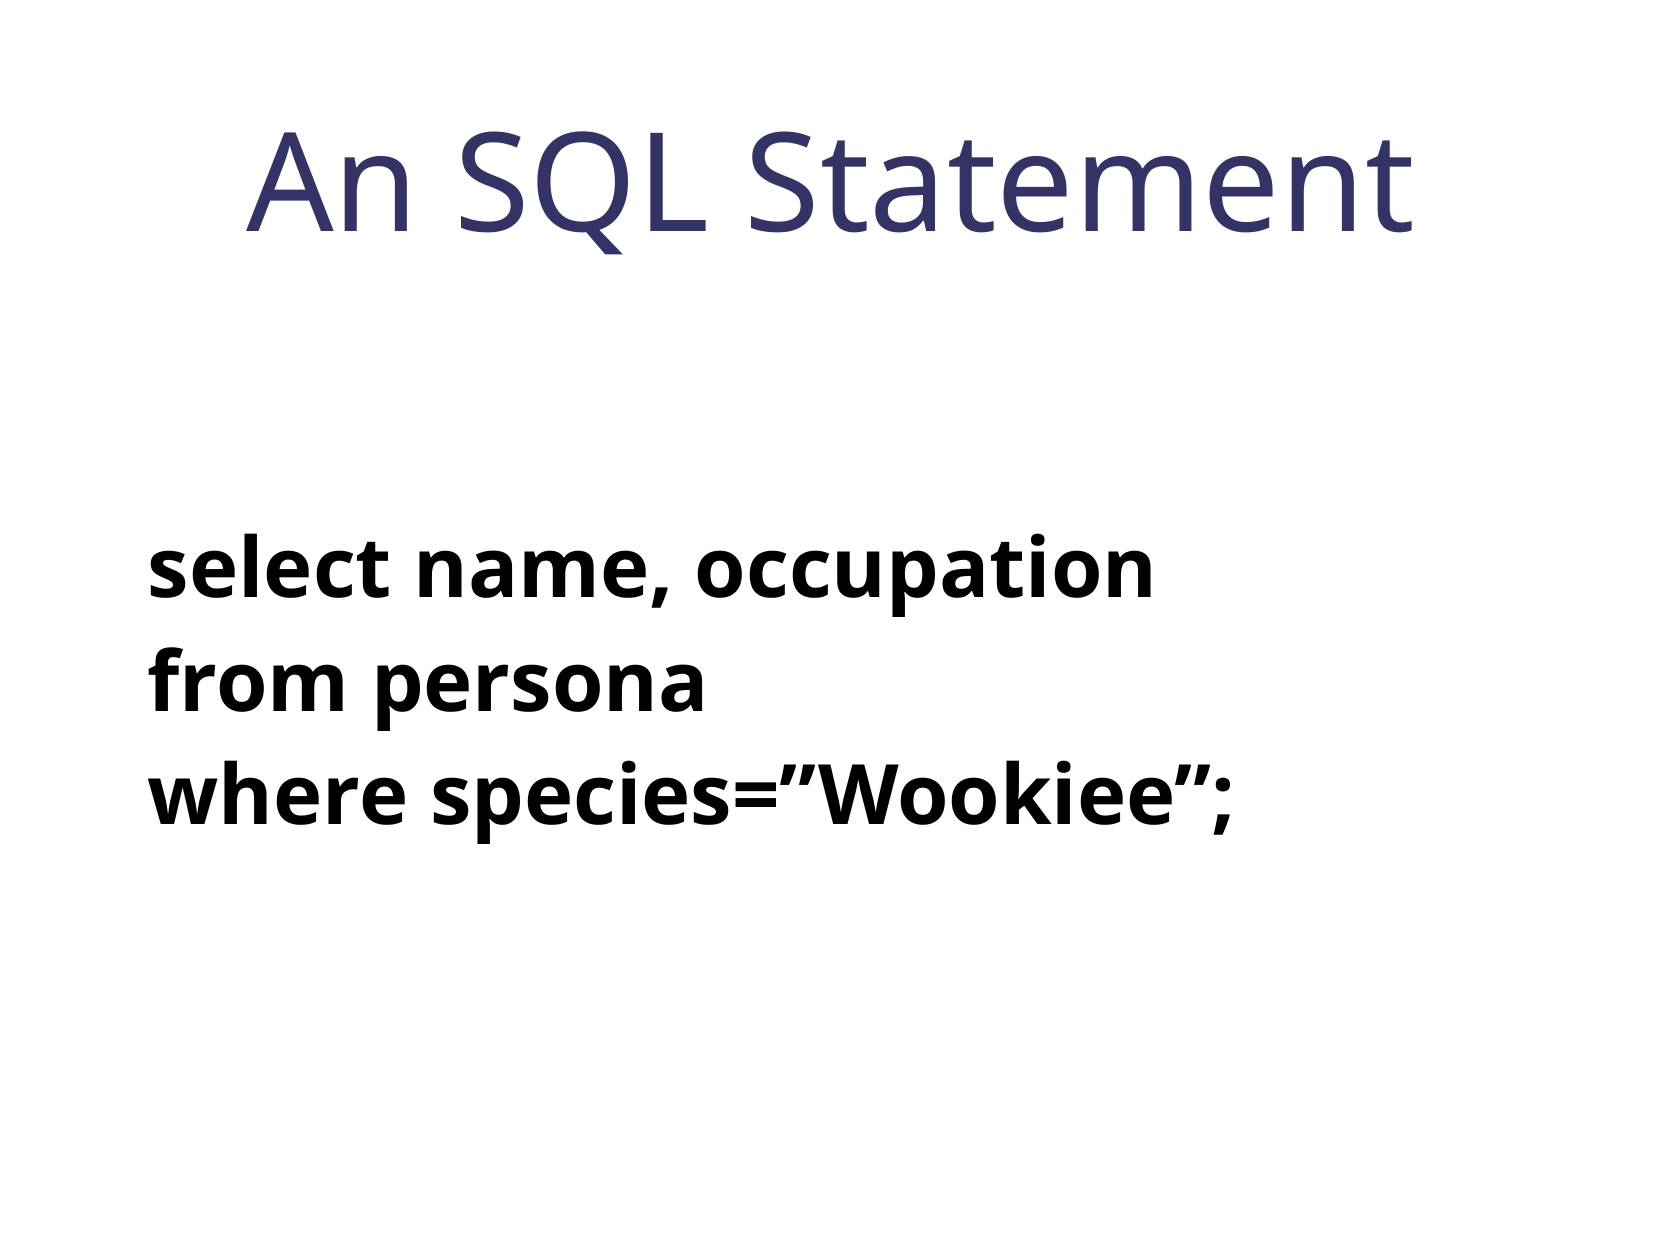

# An SQL Statement
select name, occupation
from persona
where species=”Wookiee”;